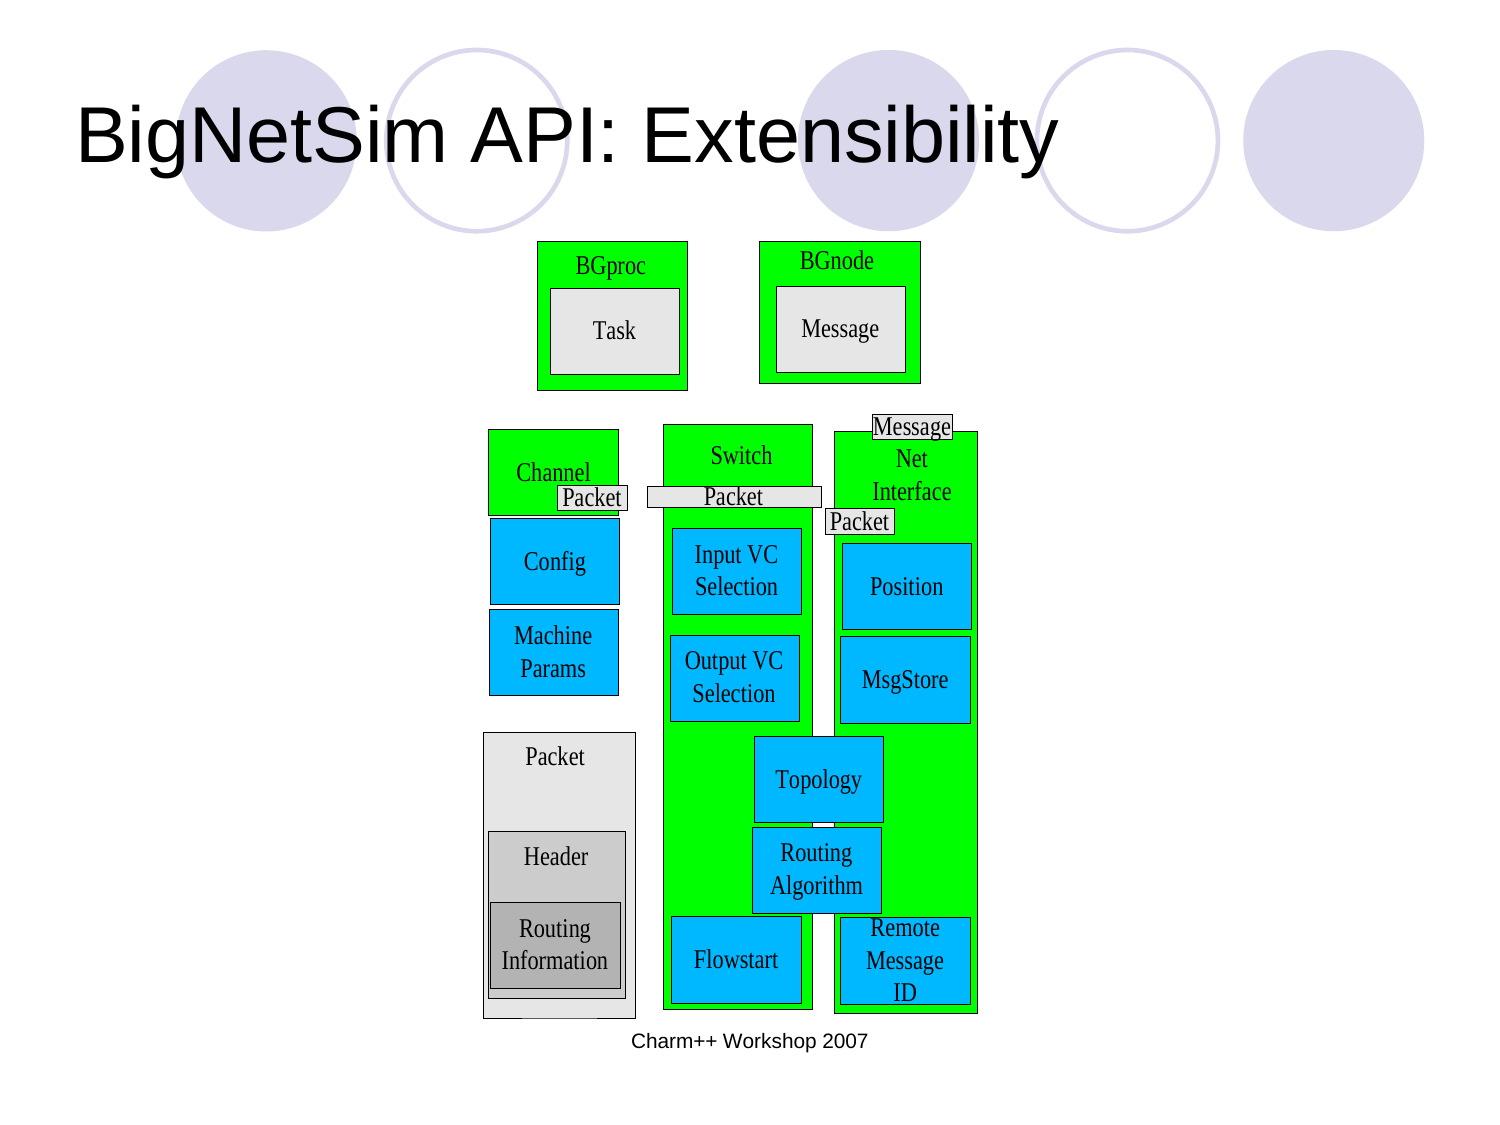

# BigNetSim API: Extensibility
Charm++ Workshop 2007